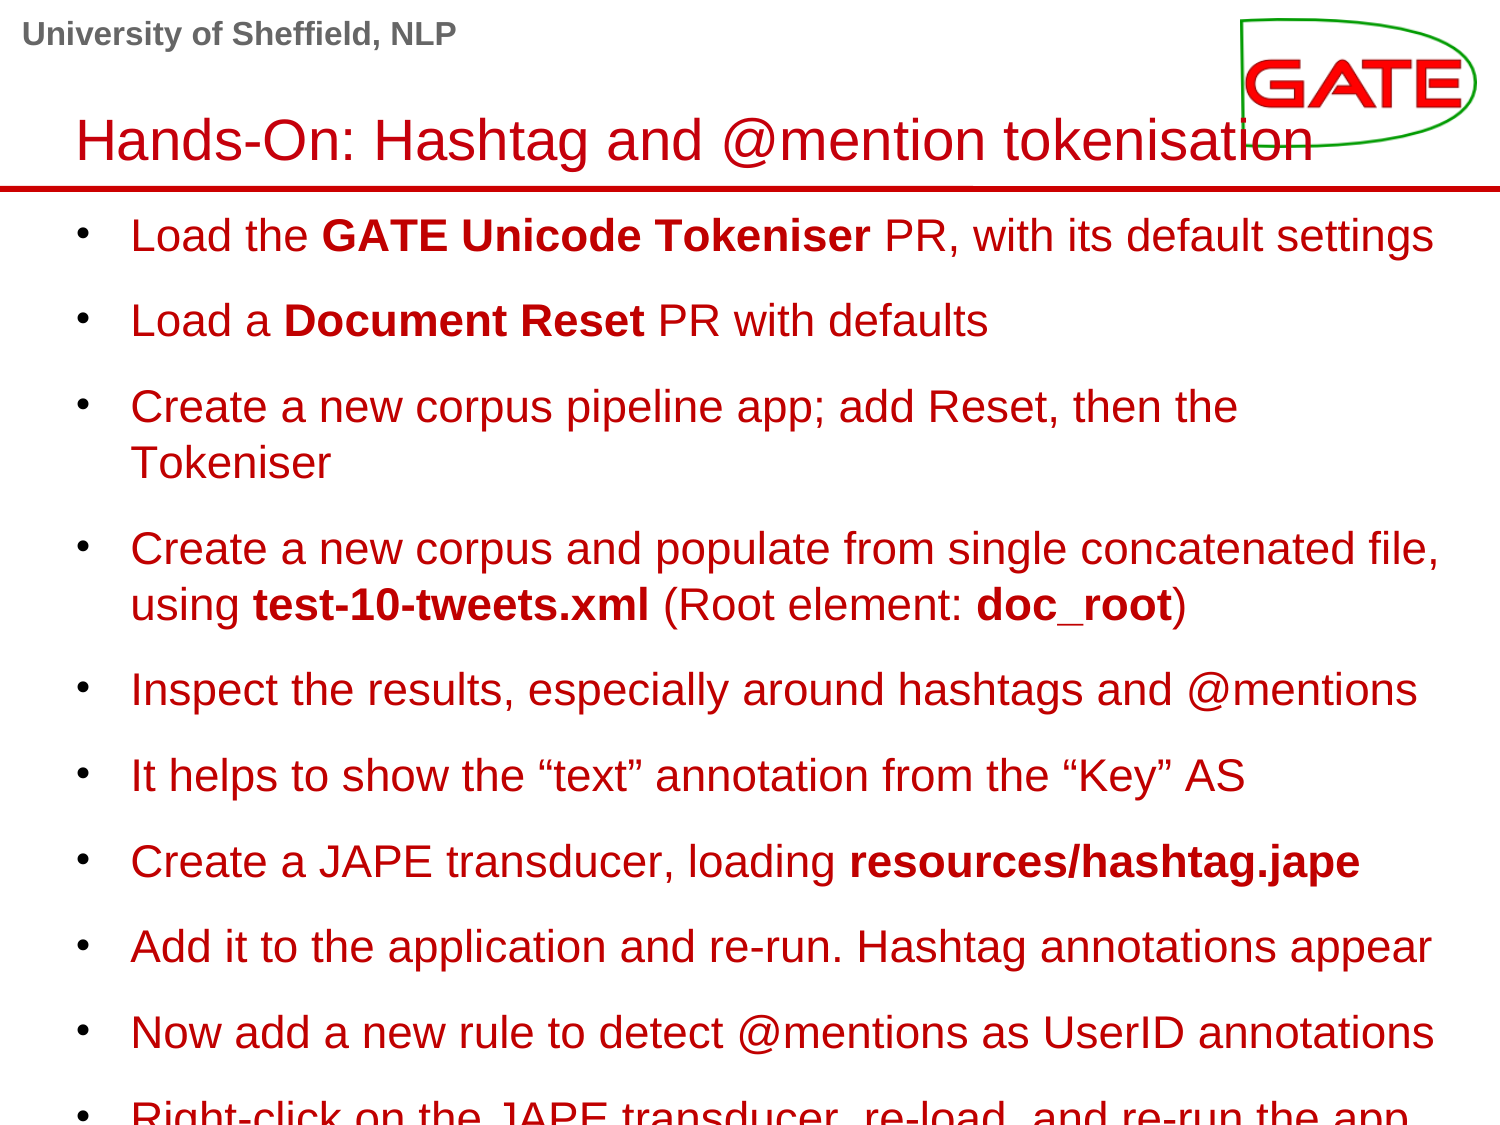

Hands-On: Hashtag and @mention tokenisation
Load the GATE Unicode Tokeniser PR, with its default settings
Load a Document Reset PR with defaults
Create a new corpus pipeline app; add Reset, then the Tokeniser
Create a new corpus and populate from single concatenated file, using test-10-tweets.xml (Root element: doc_root)
Inspect the results, especially around hashtags and @mentions
It helps to show the “text” annotation from the “Key” AS
Create a JAPE transducer, loading resources/hashtag.jape
Add it to the application and re-run. Hashtag annotations appear
Now add a new rule to detect @mentions as UserID annotations
Right-click on the JAPE transducer, re-load, and re-run the app